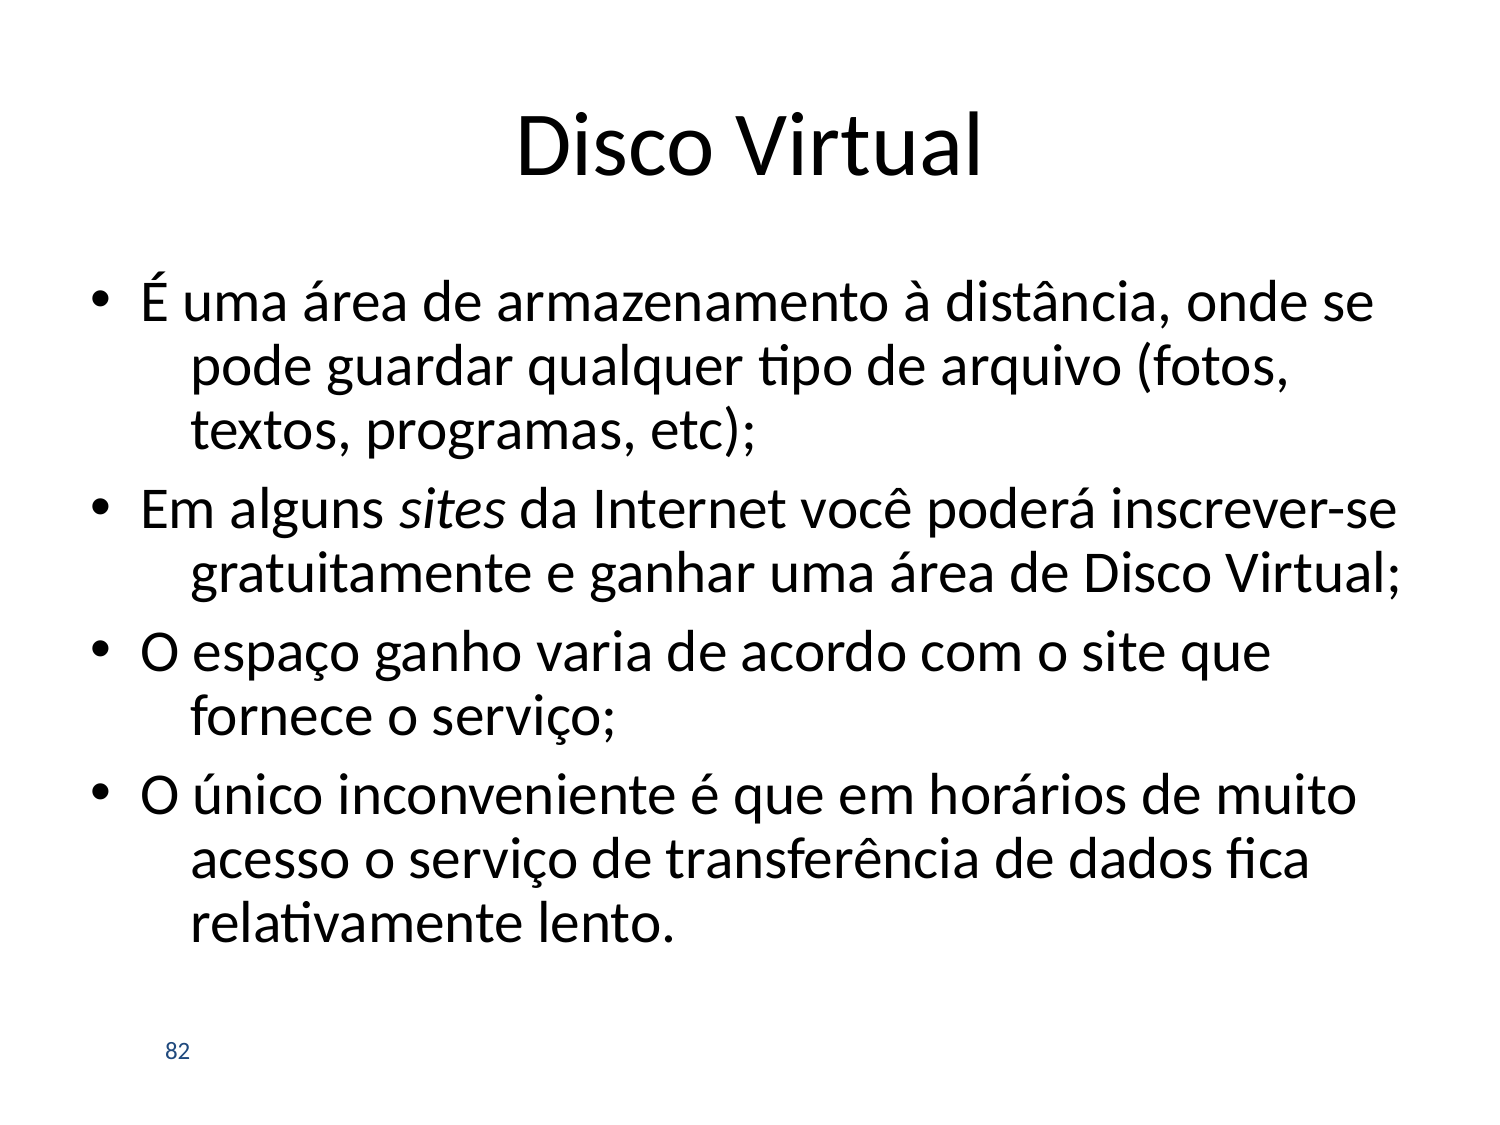

# Disco Virtual
É uma área de armazenamento à distância, onde se pode guardar qualquer tipo de arquivo (fotos, textos, programas, etc);
Em alguns sites da Internet você poderá inscrever-se gratuitamente e ganhar uma área de Disco Virtual;
O espaço ganho varia de acordo com o site que fornece o serviço;
O único inconveniente é que em horários de muito acesso o serviço de transferência de dados fica relativamente lento.